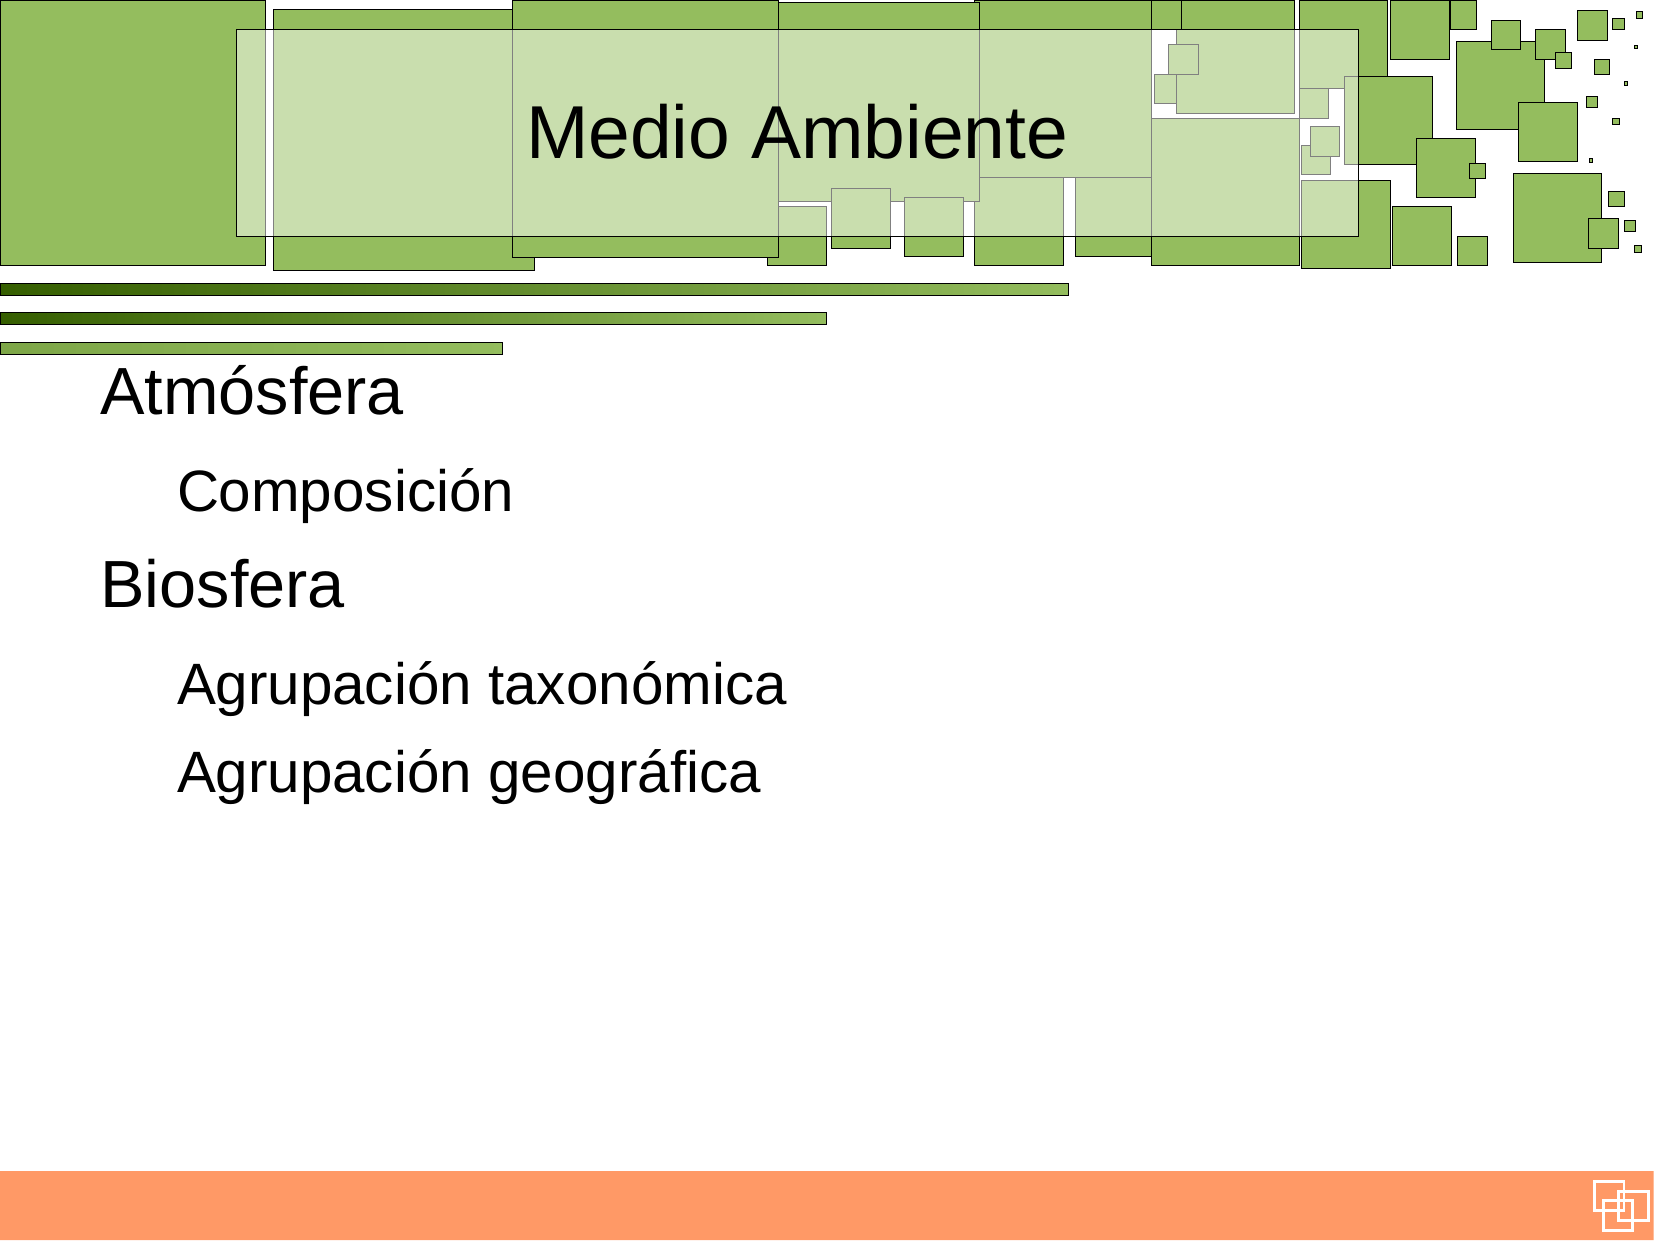

# Medio Ambiente
Atmósfera
Composición
Biosfera
Agrupación taxonómica
Agrupación geográfica